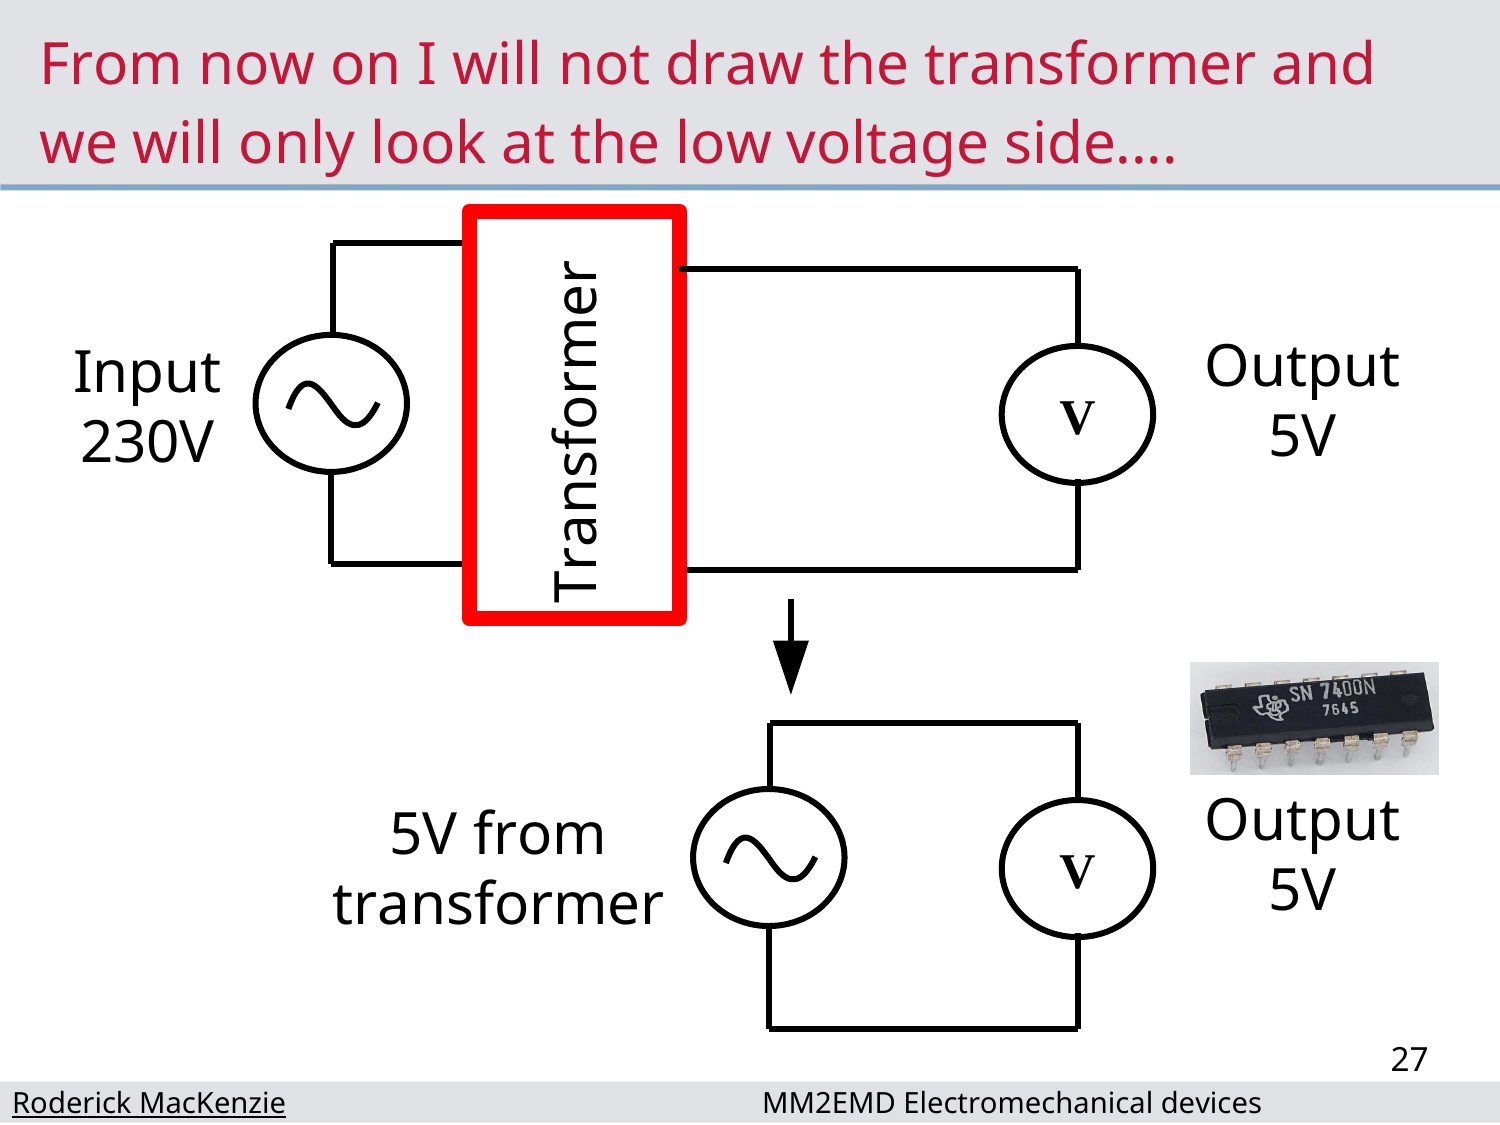

# From now on I will not draw the transformer and we will only look at the low voltage side....
Output
5V
Input
230V
V
Transformer
Output
5V
5V from transformer
V